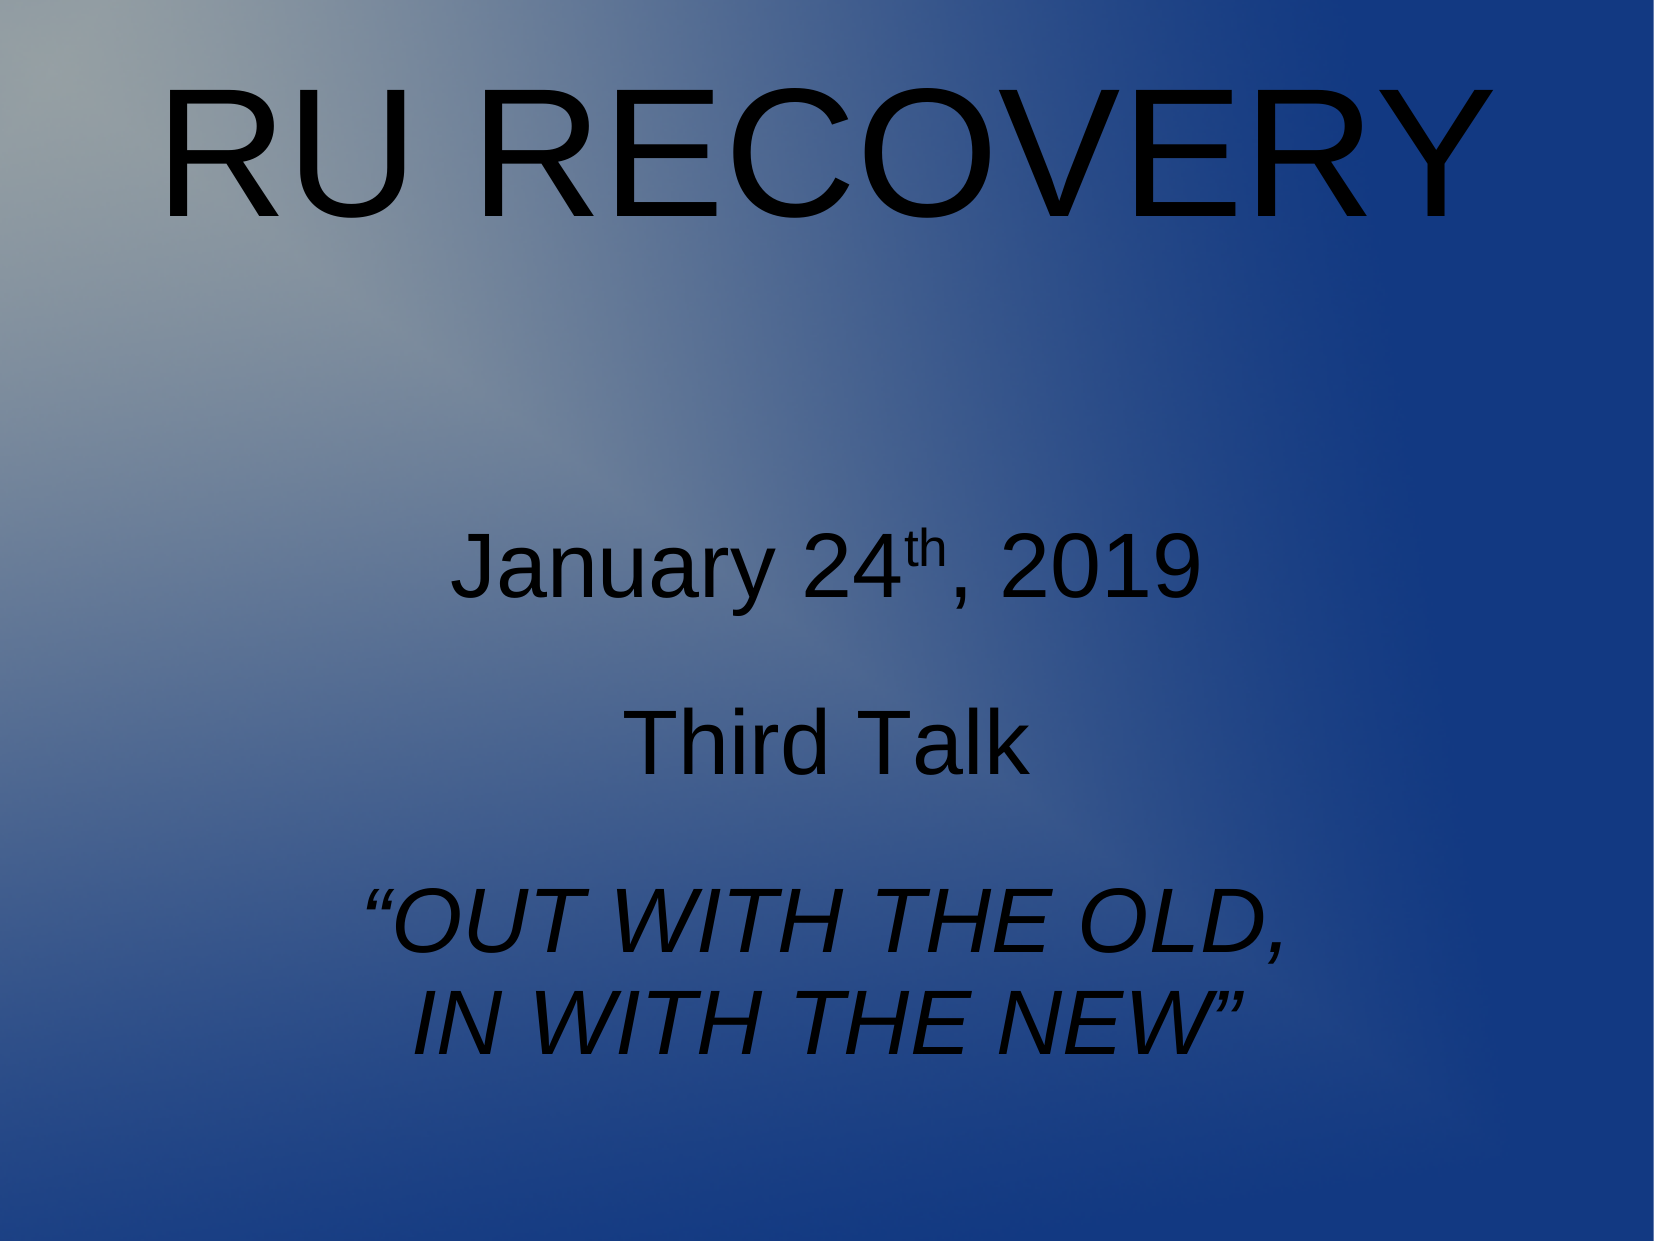

# RU RECOVERY
January 24th, 2019
Third Talk
“OUT WITH THE OLD,
IN WITH THE NEW”